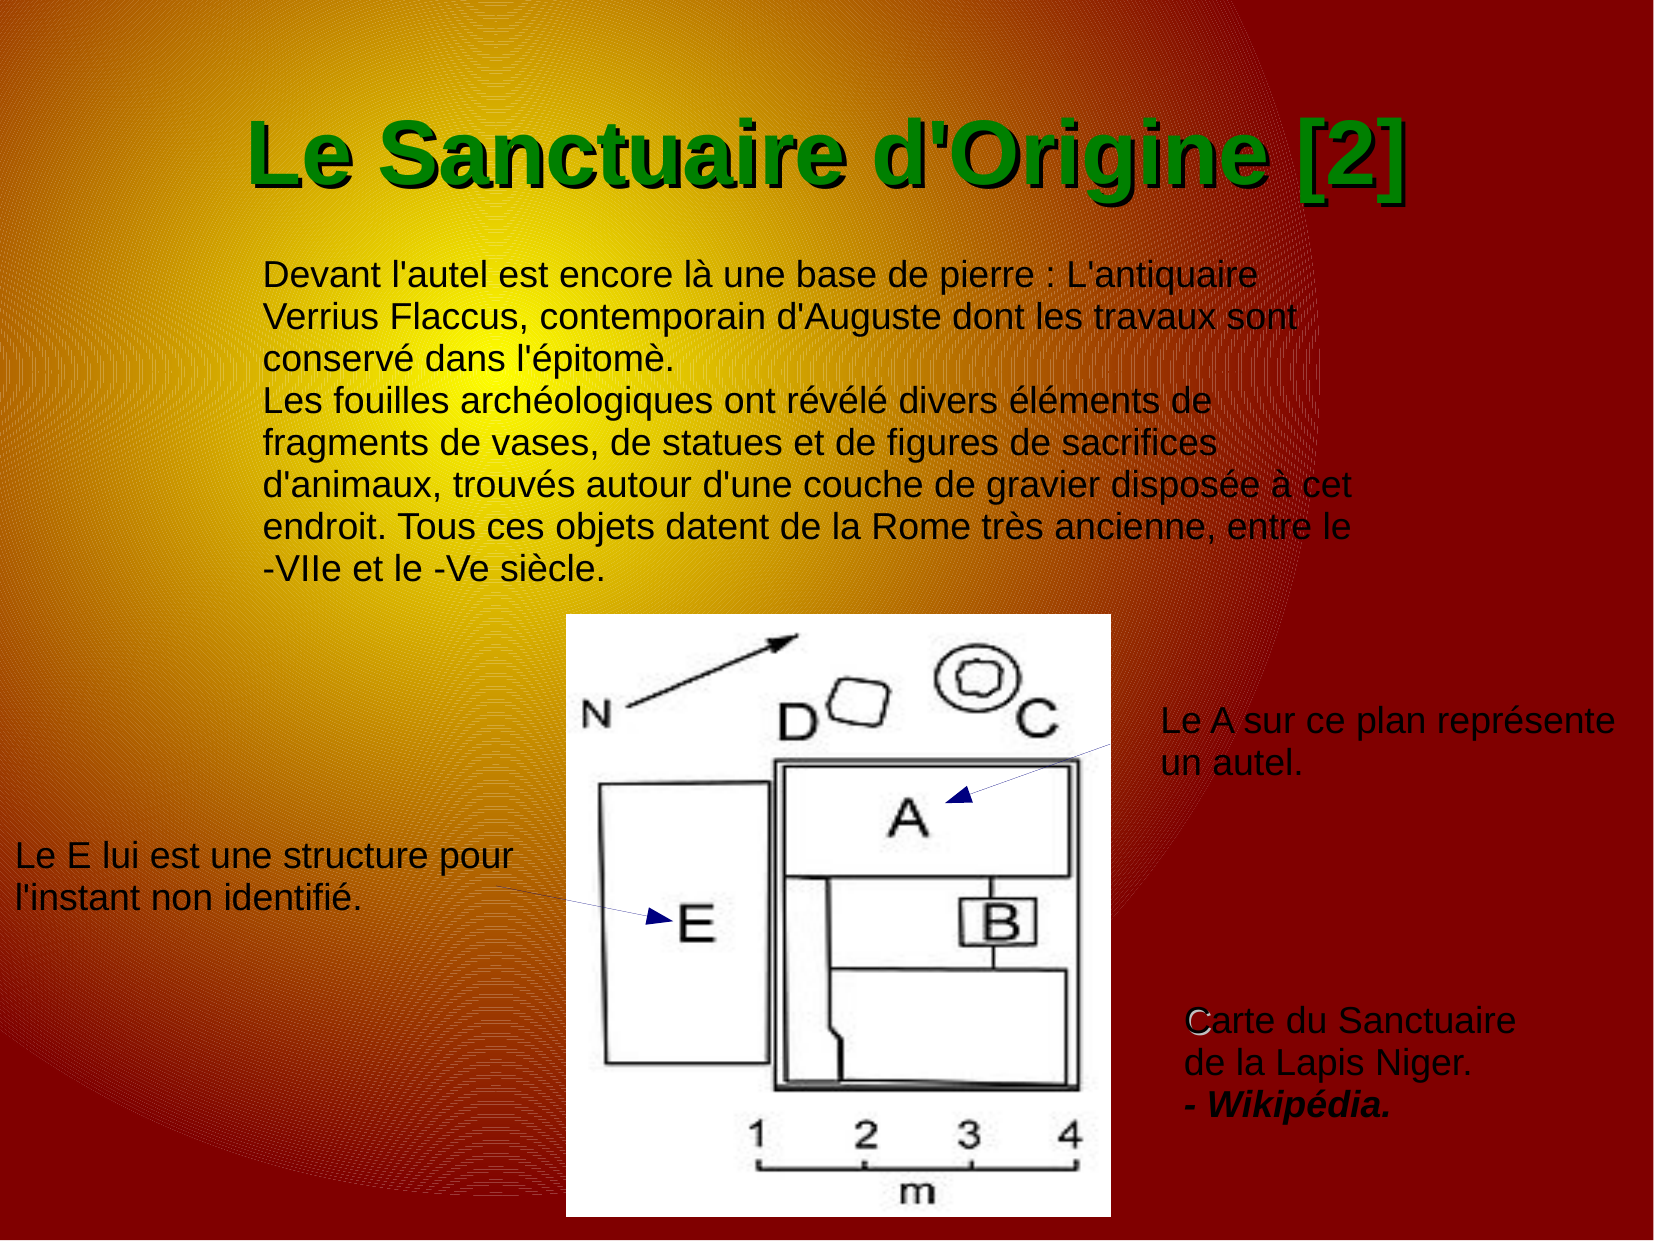

# Le Sanctuaire d'Origine [2]
Devant l'autel est encore là une base de pierre : L'antiquaire Verrius Flaccus, contemporain d'Auguste dont les travaux sont conservé dans l'épitomè.
Les fouilles archéologiques ont révélé divers éléments de fragments de vases, de statues et de figures de sacrifices d'animaux, trouvés autour d'une couche de gravier disposée à cet endroit. Tous ces objets datent de la Rome très ancienne, entre le -VIIe et le -Ve siècle.
Le A sur ce plan représente un autel.
Le E lui est une structure pour l'instant non identifié.
Carte du Sanctuaire de la Lapis Niger.
- Wikipédia.